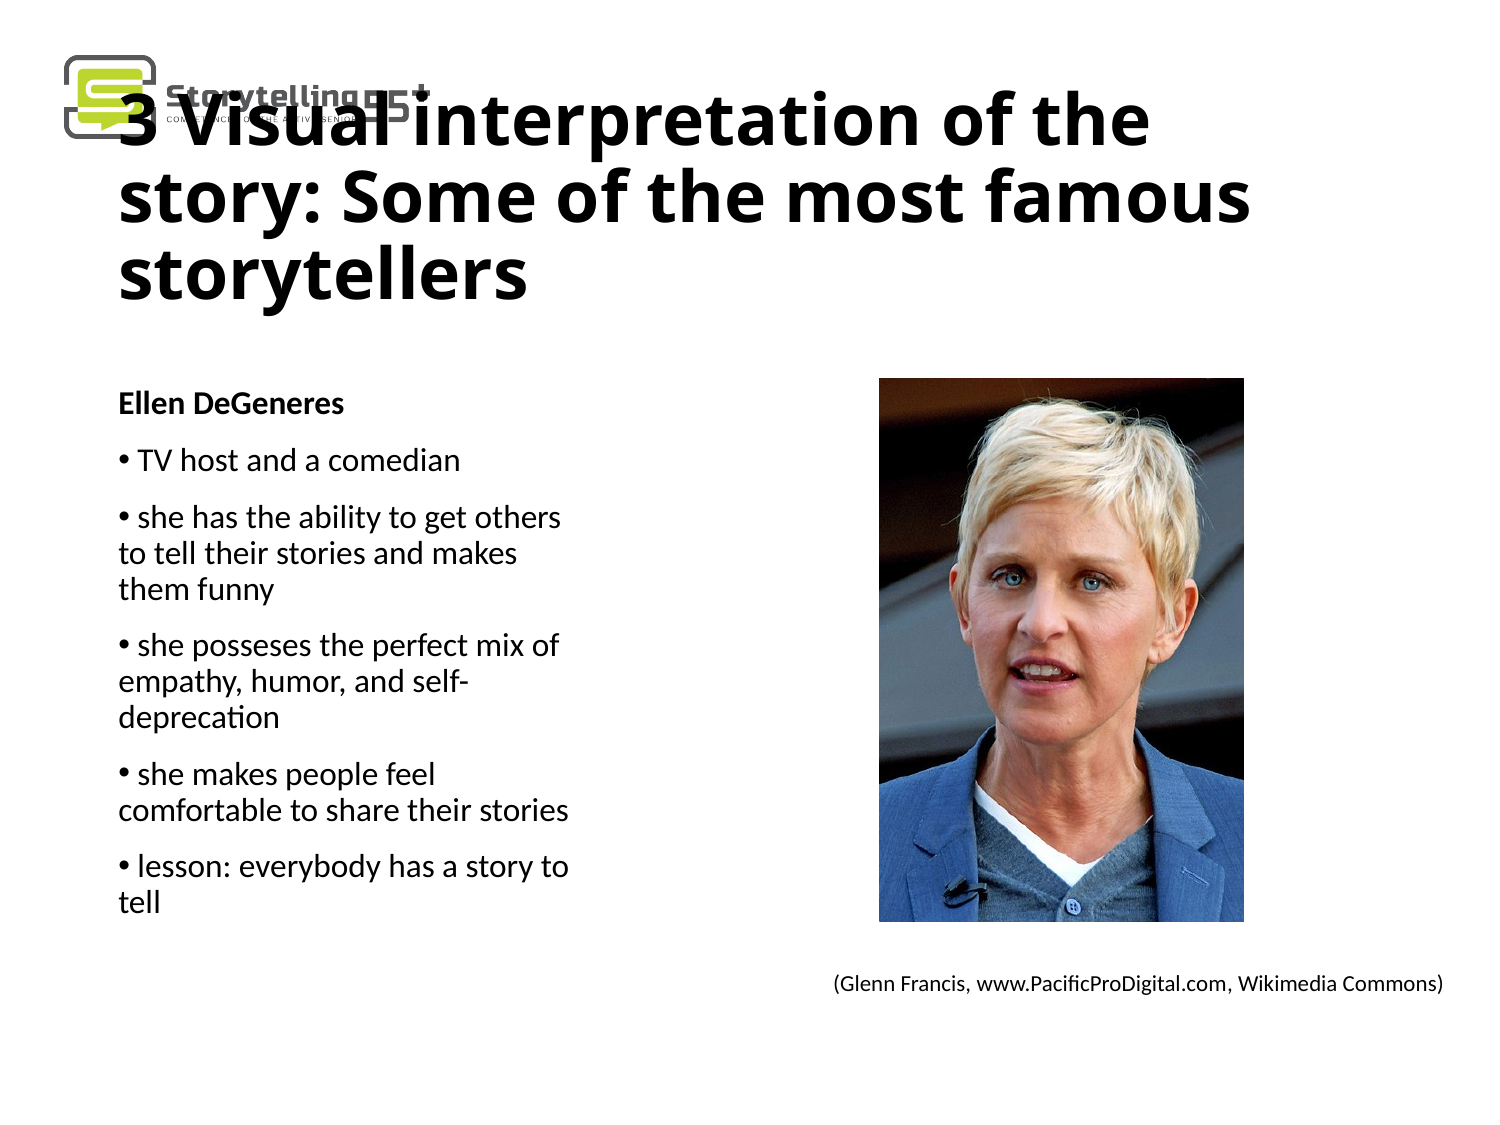

# 3 Visual interpretation of the story: Some of the most famous storytellers
Ellen DeGeneres
 TV host and a comedian
 she has the ability to get others to tell their stories and makes them funny
 she posseses the perfect mix of empathy, humor, and self-deprecation
 she makes people feel comfortable to share their stories
 lesson: everybody has a story to tell
 (Glenn Francis, www.PacificProDigital.com, Wikimedia Commons)